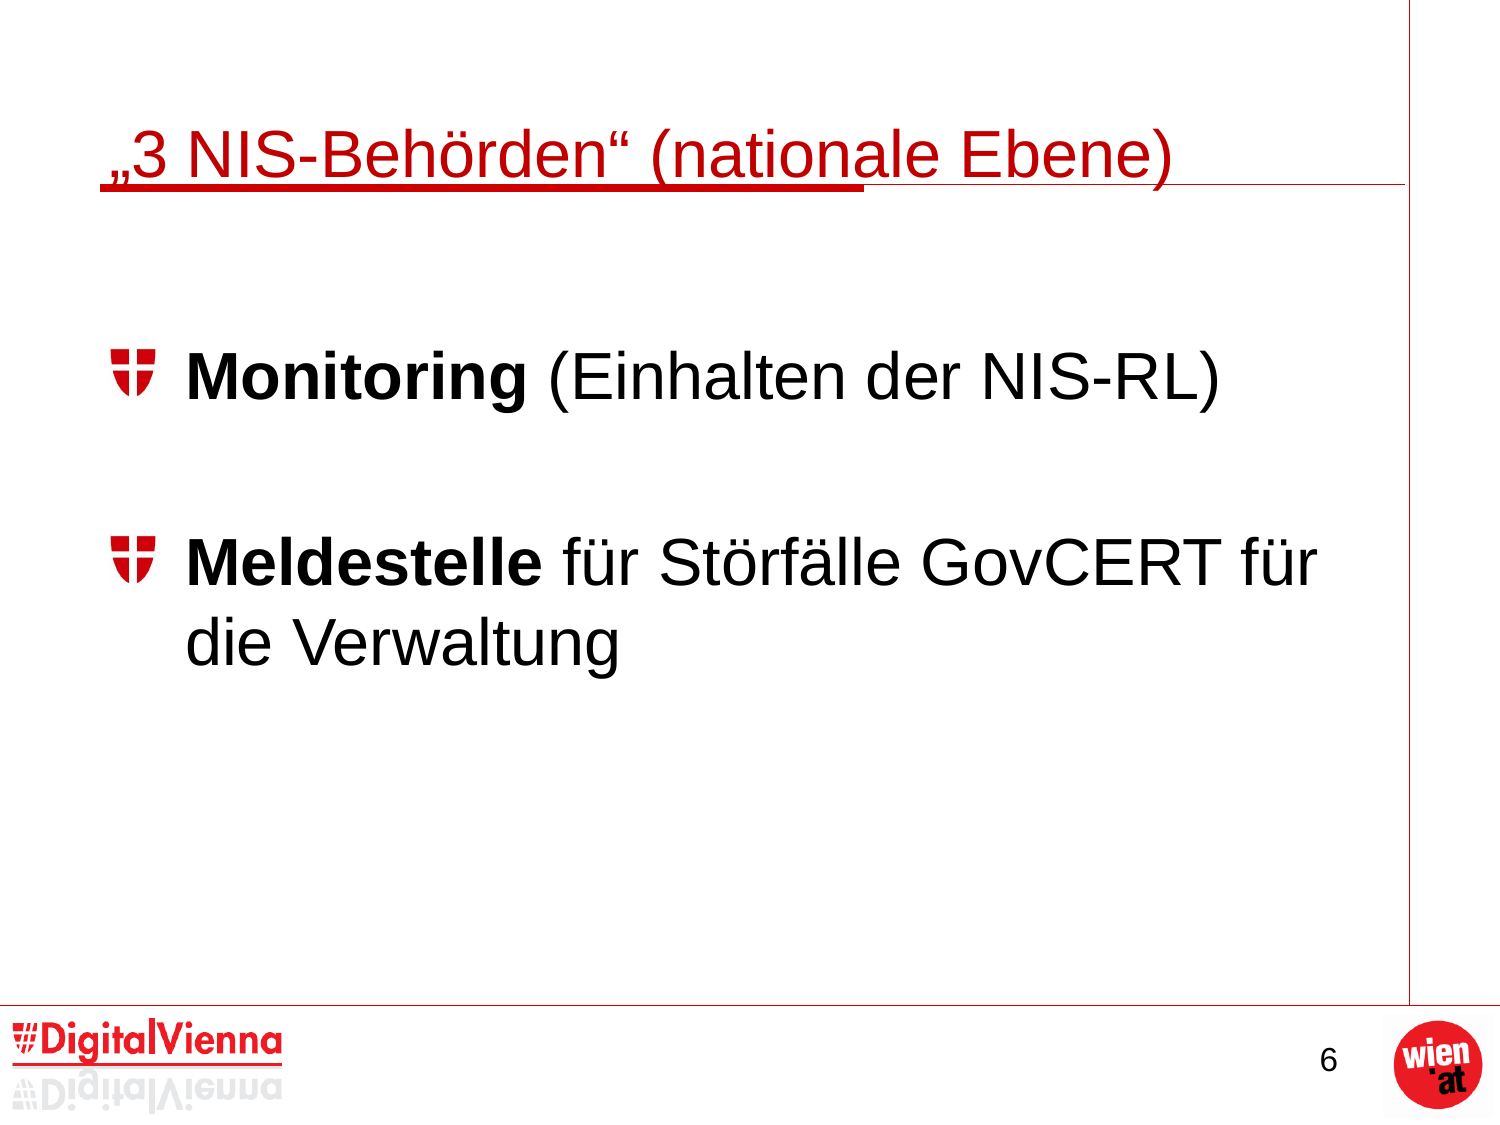

# „3 NIS-Behörden“ (nationale Ebene)
Monitoring (Einhalten der NIS-RL)
Meldestelle für Störfälle GovCERT für die Verwaltung